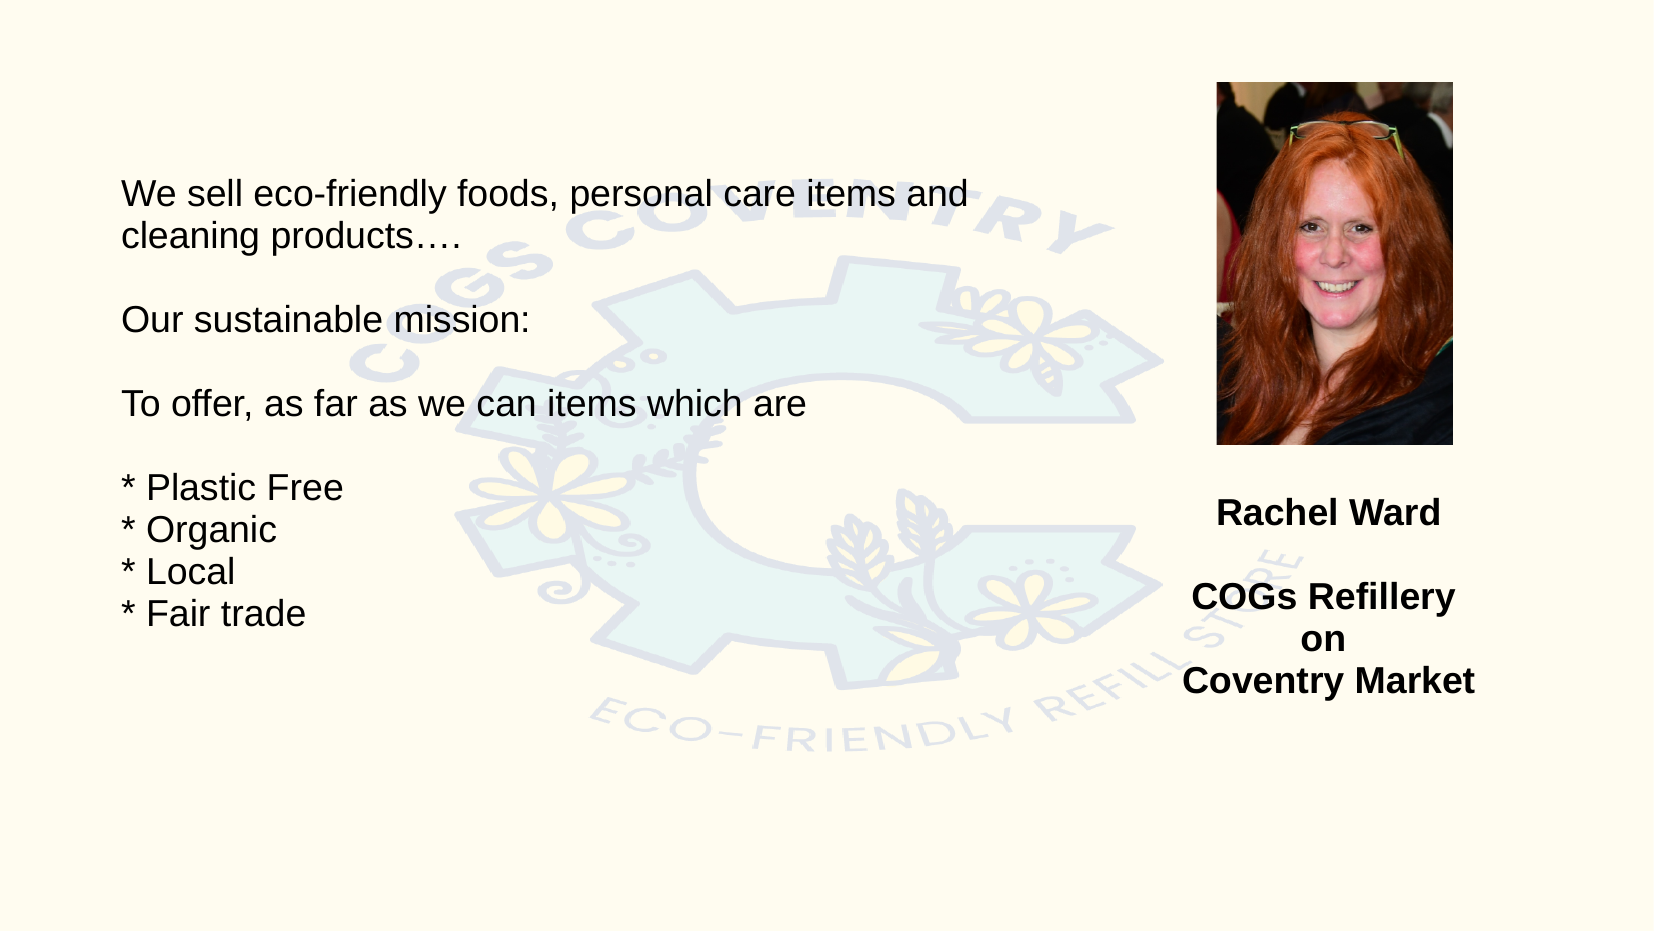

We sell eco-friendly foods, personal care items and cleaning products….
Our sustainable mission:
To offer, as far as we can items which are
* Plastic Free
* Organic
* Local
* Fair trade
Rachel Ward
COGs Refillery
on
Coventry Market